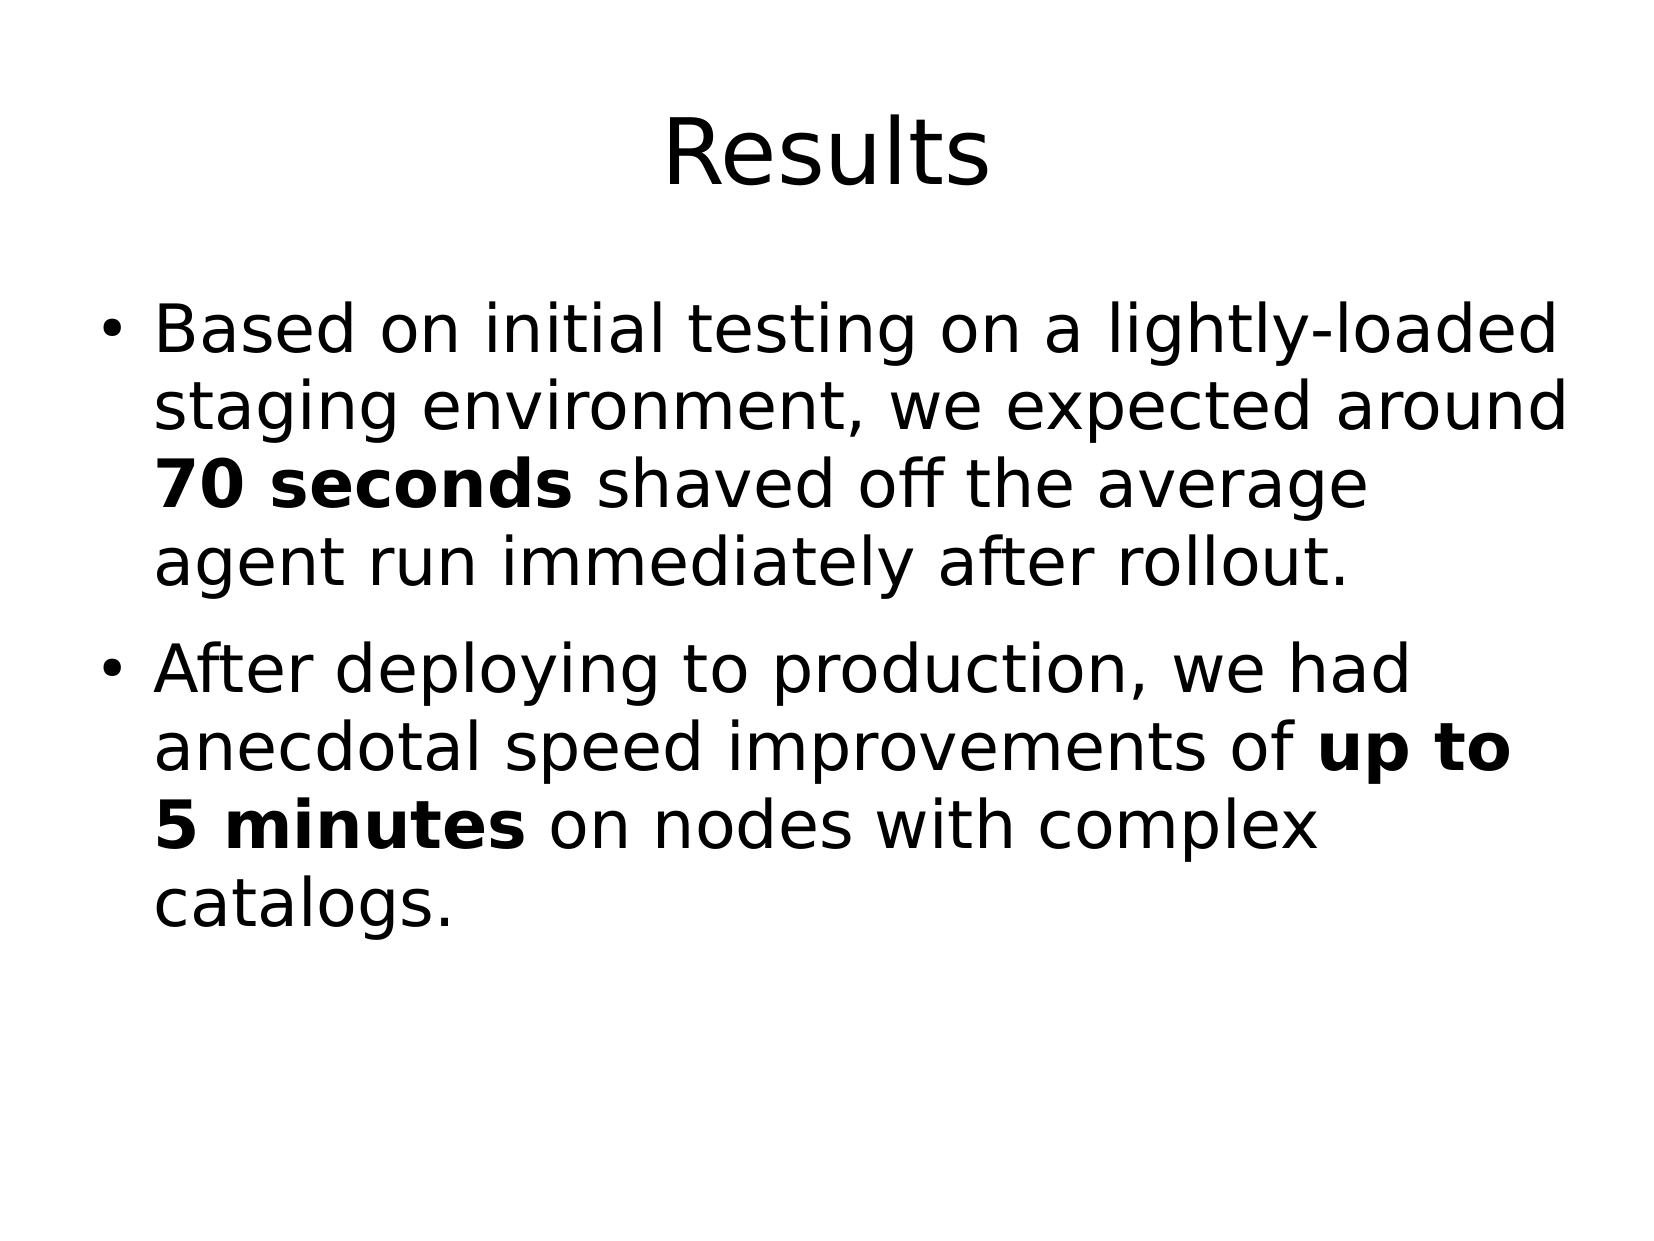

# Results
Based on initial testing on a lightly-loaded staging environment, we expected around 70 seconds shaved off the average agent run immediately after rollout.
After deploying to production, we had anecdotal speed improvements of up to 5 minutes on nodes with complex catalogs.